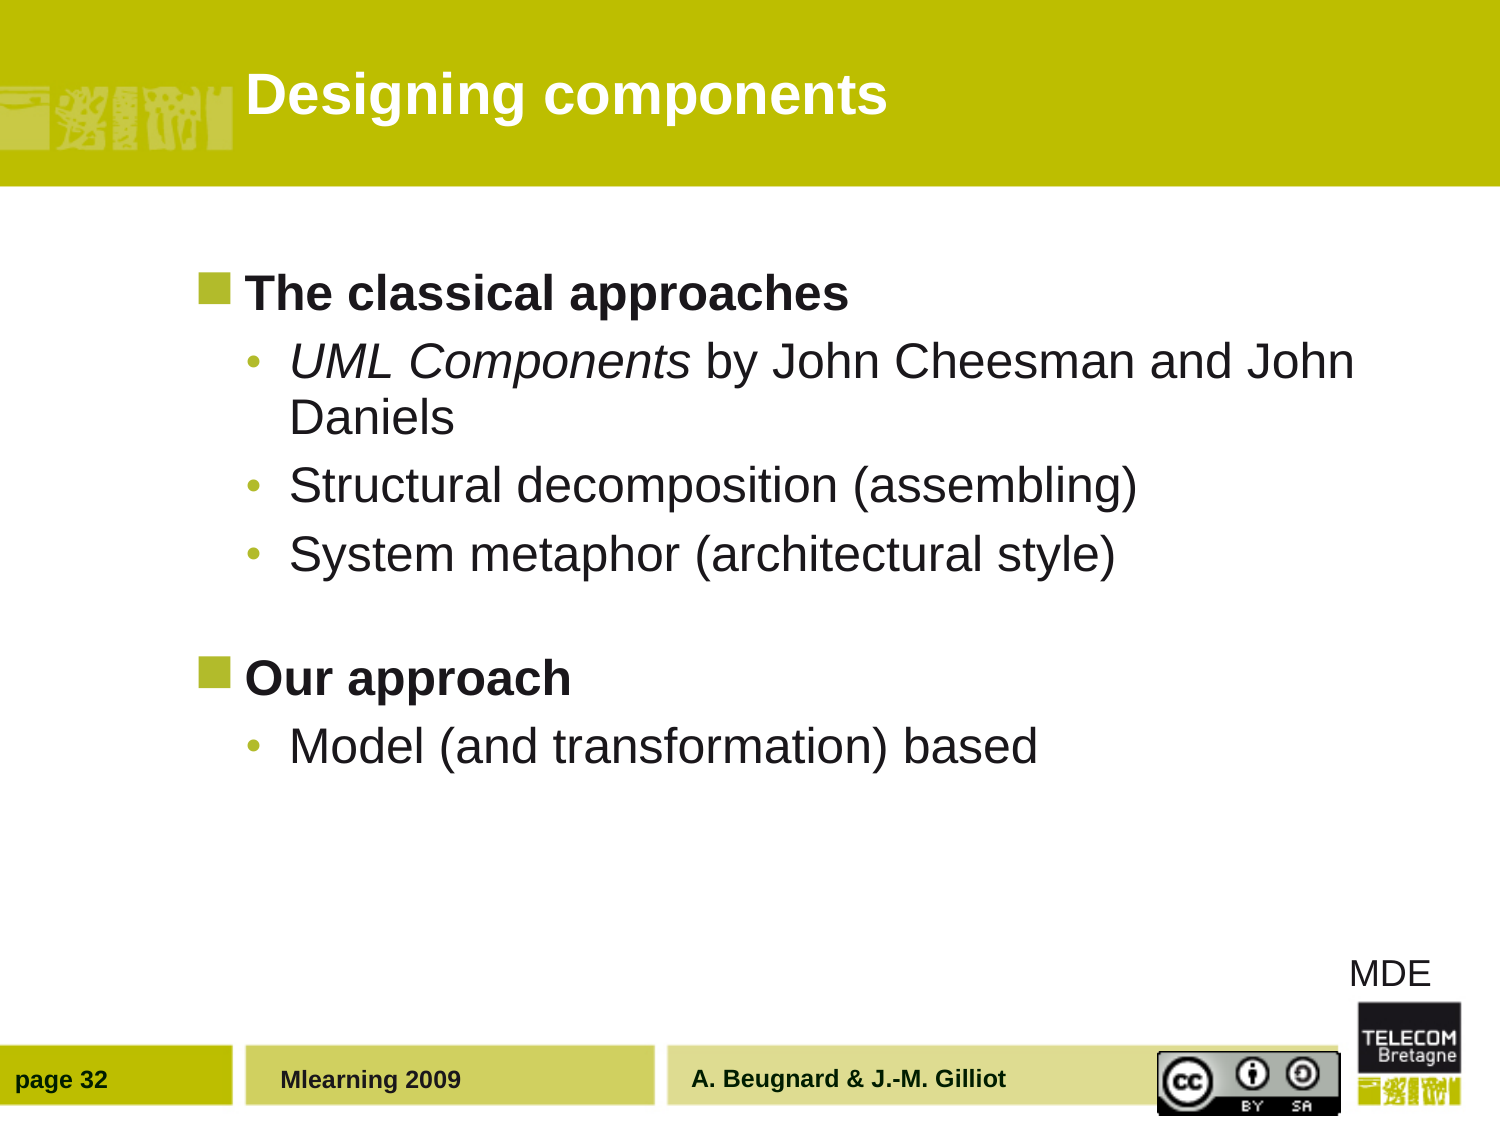

# Designing components
The classical approaches
UML Components by John Cheesman and John Daniels
Structural decomposition (assembling)
System metaphor (architectural style)
Our approach
Model (and transformation) based
MDE
32